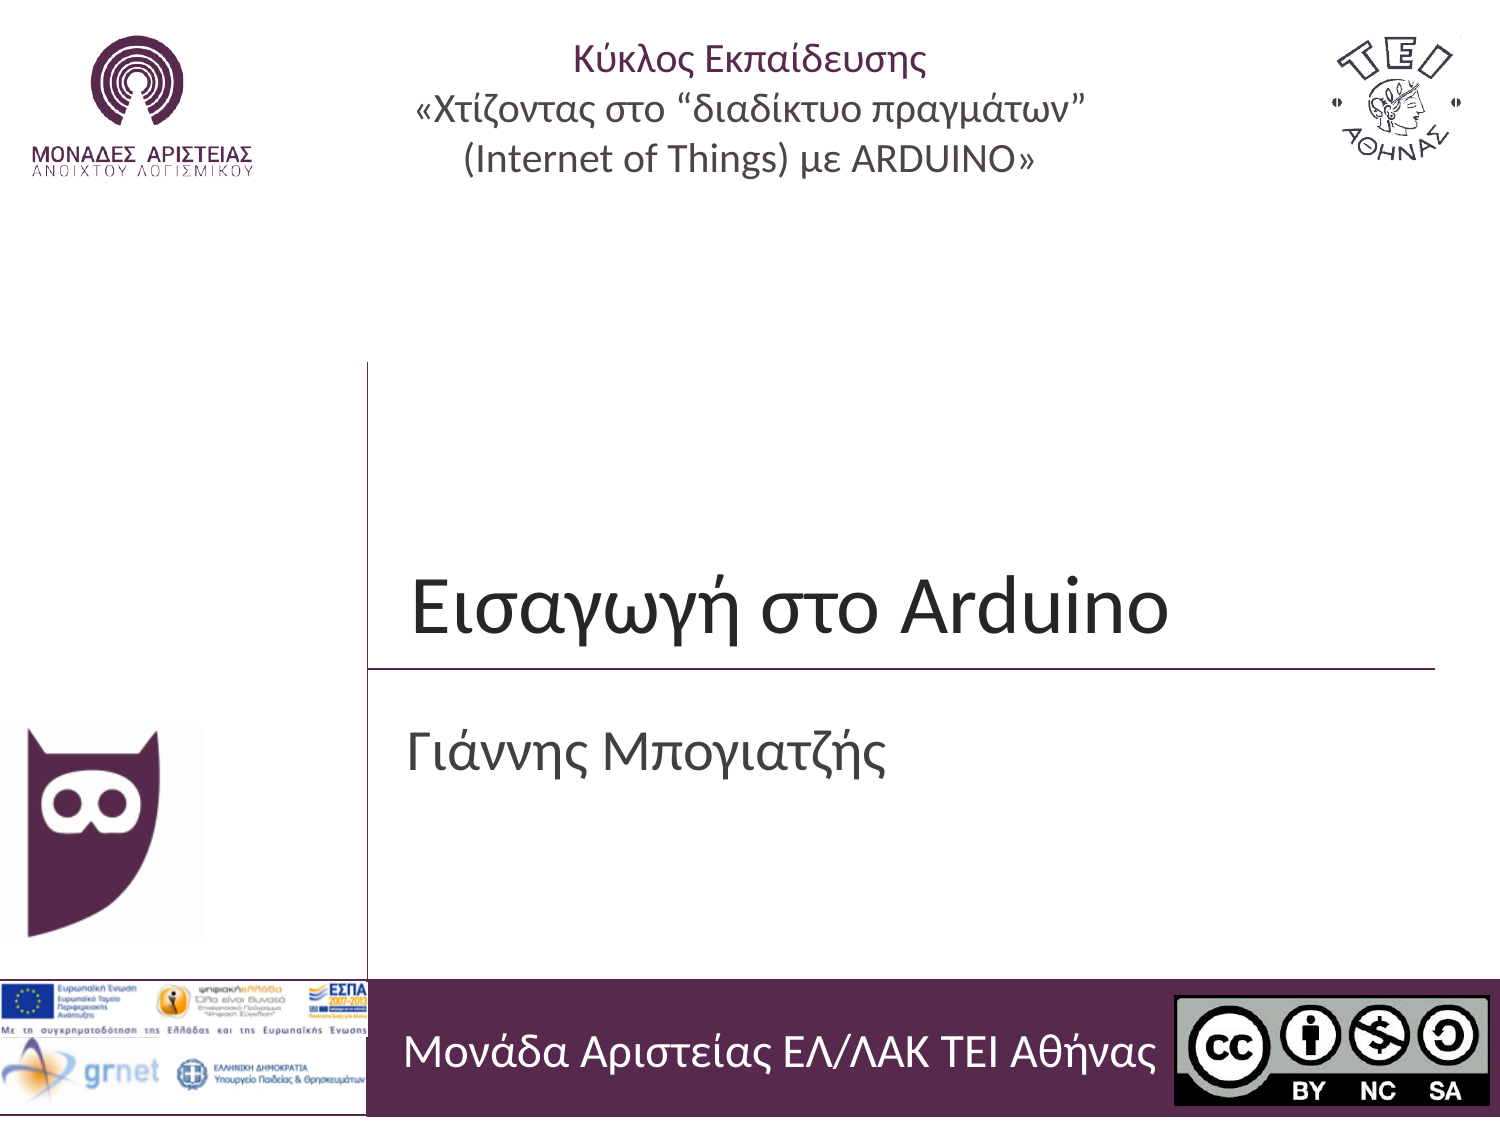

Κύκλος Εκπαίδευσης
«Χτίζοντας στο “διαδίκτυο πραγμάτων”
(Internet of Things) με ARDUINO»
# Εισαγωγή στο Arduino
Γιάννης Μπογιατζής
Μονάδα Αριστείας ΕΛ/ΛΑΚ ΤΕΙ Αθήνας